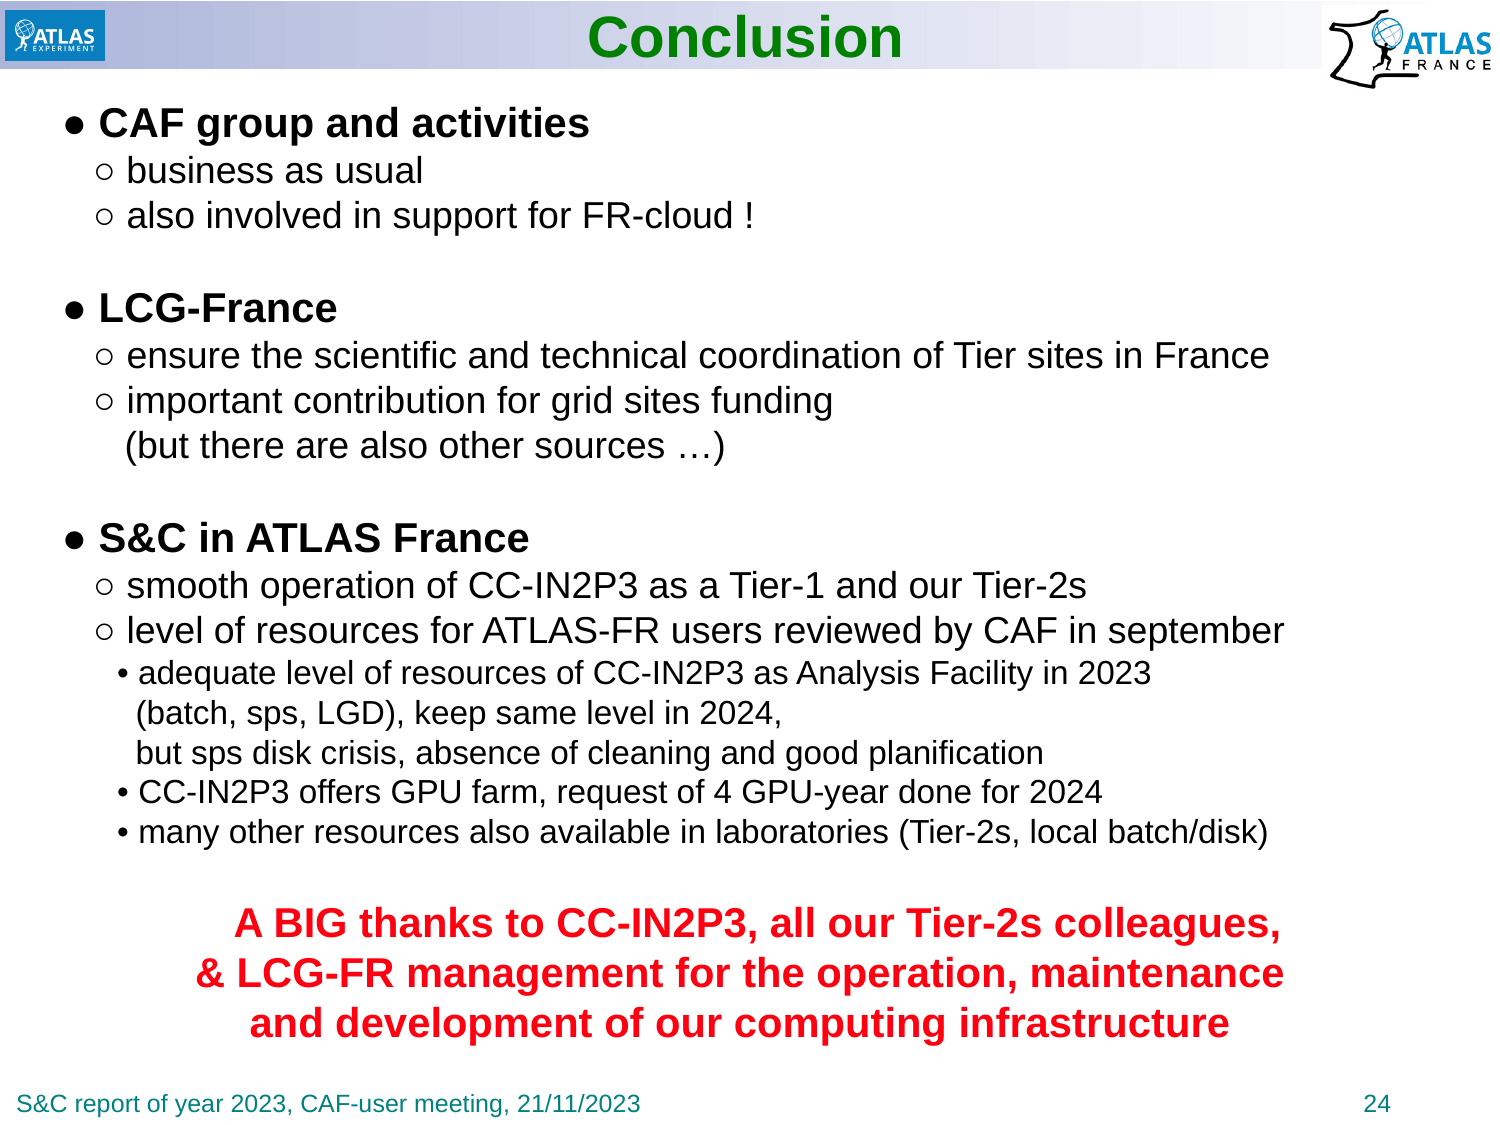

Conclusion
● CAF group and activities
 ○ business as usual
 ○ also involved in support for FR-cloud !
● LCG-France
 ○ ensure the scientific and technical coordination of Tier sites in France
 ○ important contribution for grid sites funding
 (but there are also other sources …)
● S&C in ATLAS France
 ○ smooth operation of CC-IN2P3 as a Tier-1 and our Tier-2s
 ○ level of resources for ATLAS-FR users reviewed by CAF in september
 • adequate level of resources of CC-IN2P3 as Analysis Facility in 2023
 (batch, sps, LGD), keep same level in 2024,
 but sps disk crisis, absence of cleaning and good planification
 • CC-IN2P3 offers GPU farm, request of 4 GPU-year done for 2024
 • many other resources also available in laboratories (Tier-2s, local batch/disk)
 A BIG thanks to CC-IN2P3, all our Tier-2s colleagues,
& LCG-FR management for the operation, maintenance
and development of our computing infrastructure